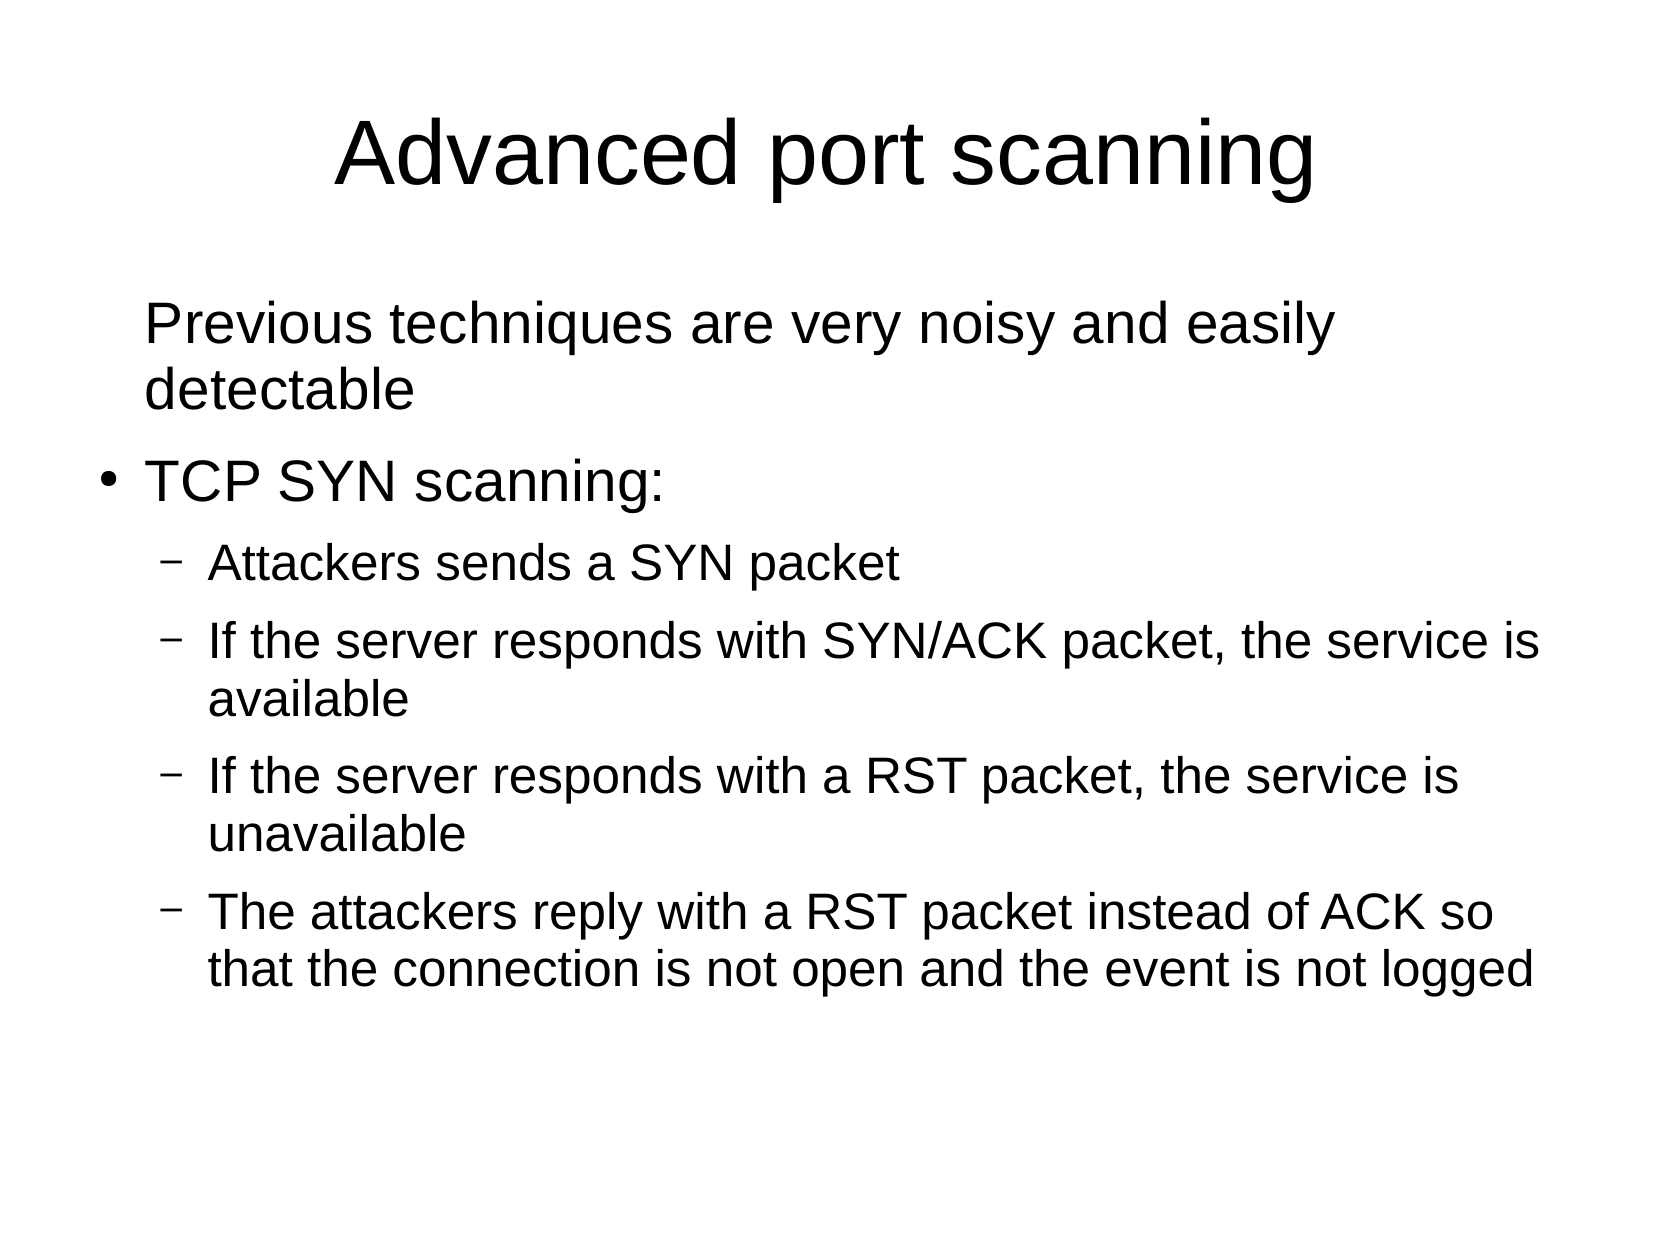

# Advanced port scanning
Previous techniques are very noisy and easily detectable
TCP SYN scanning:
Attackers sends a SYN packet
If the server responds with SYN/ACK packet, the service is available
If the server responds with a RST packet, the service is unavailable
The attackers reply with a RST packet instead of ACK so that the connection is not open and the event is not logged